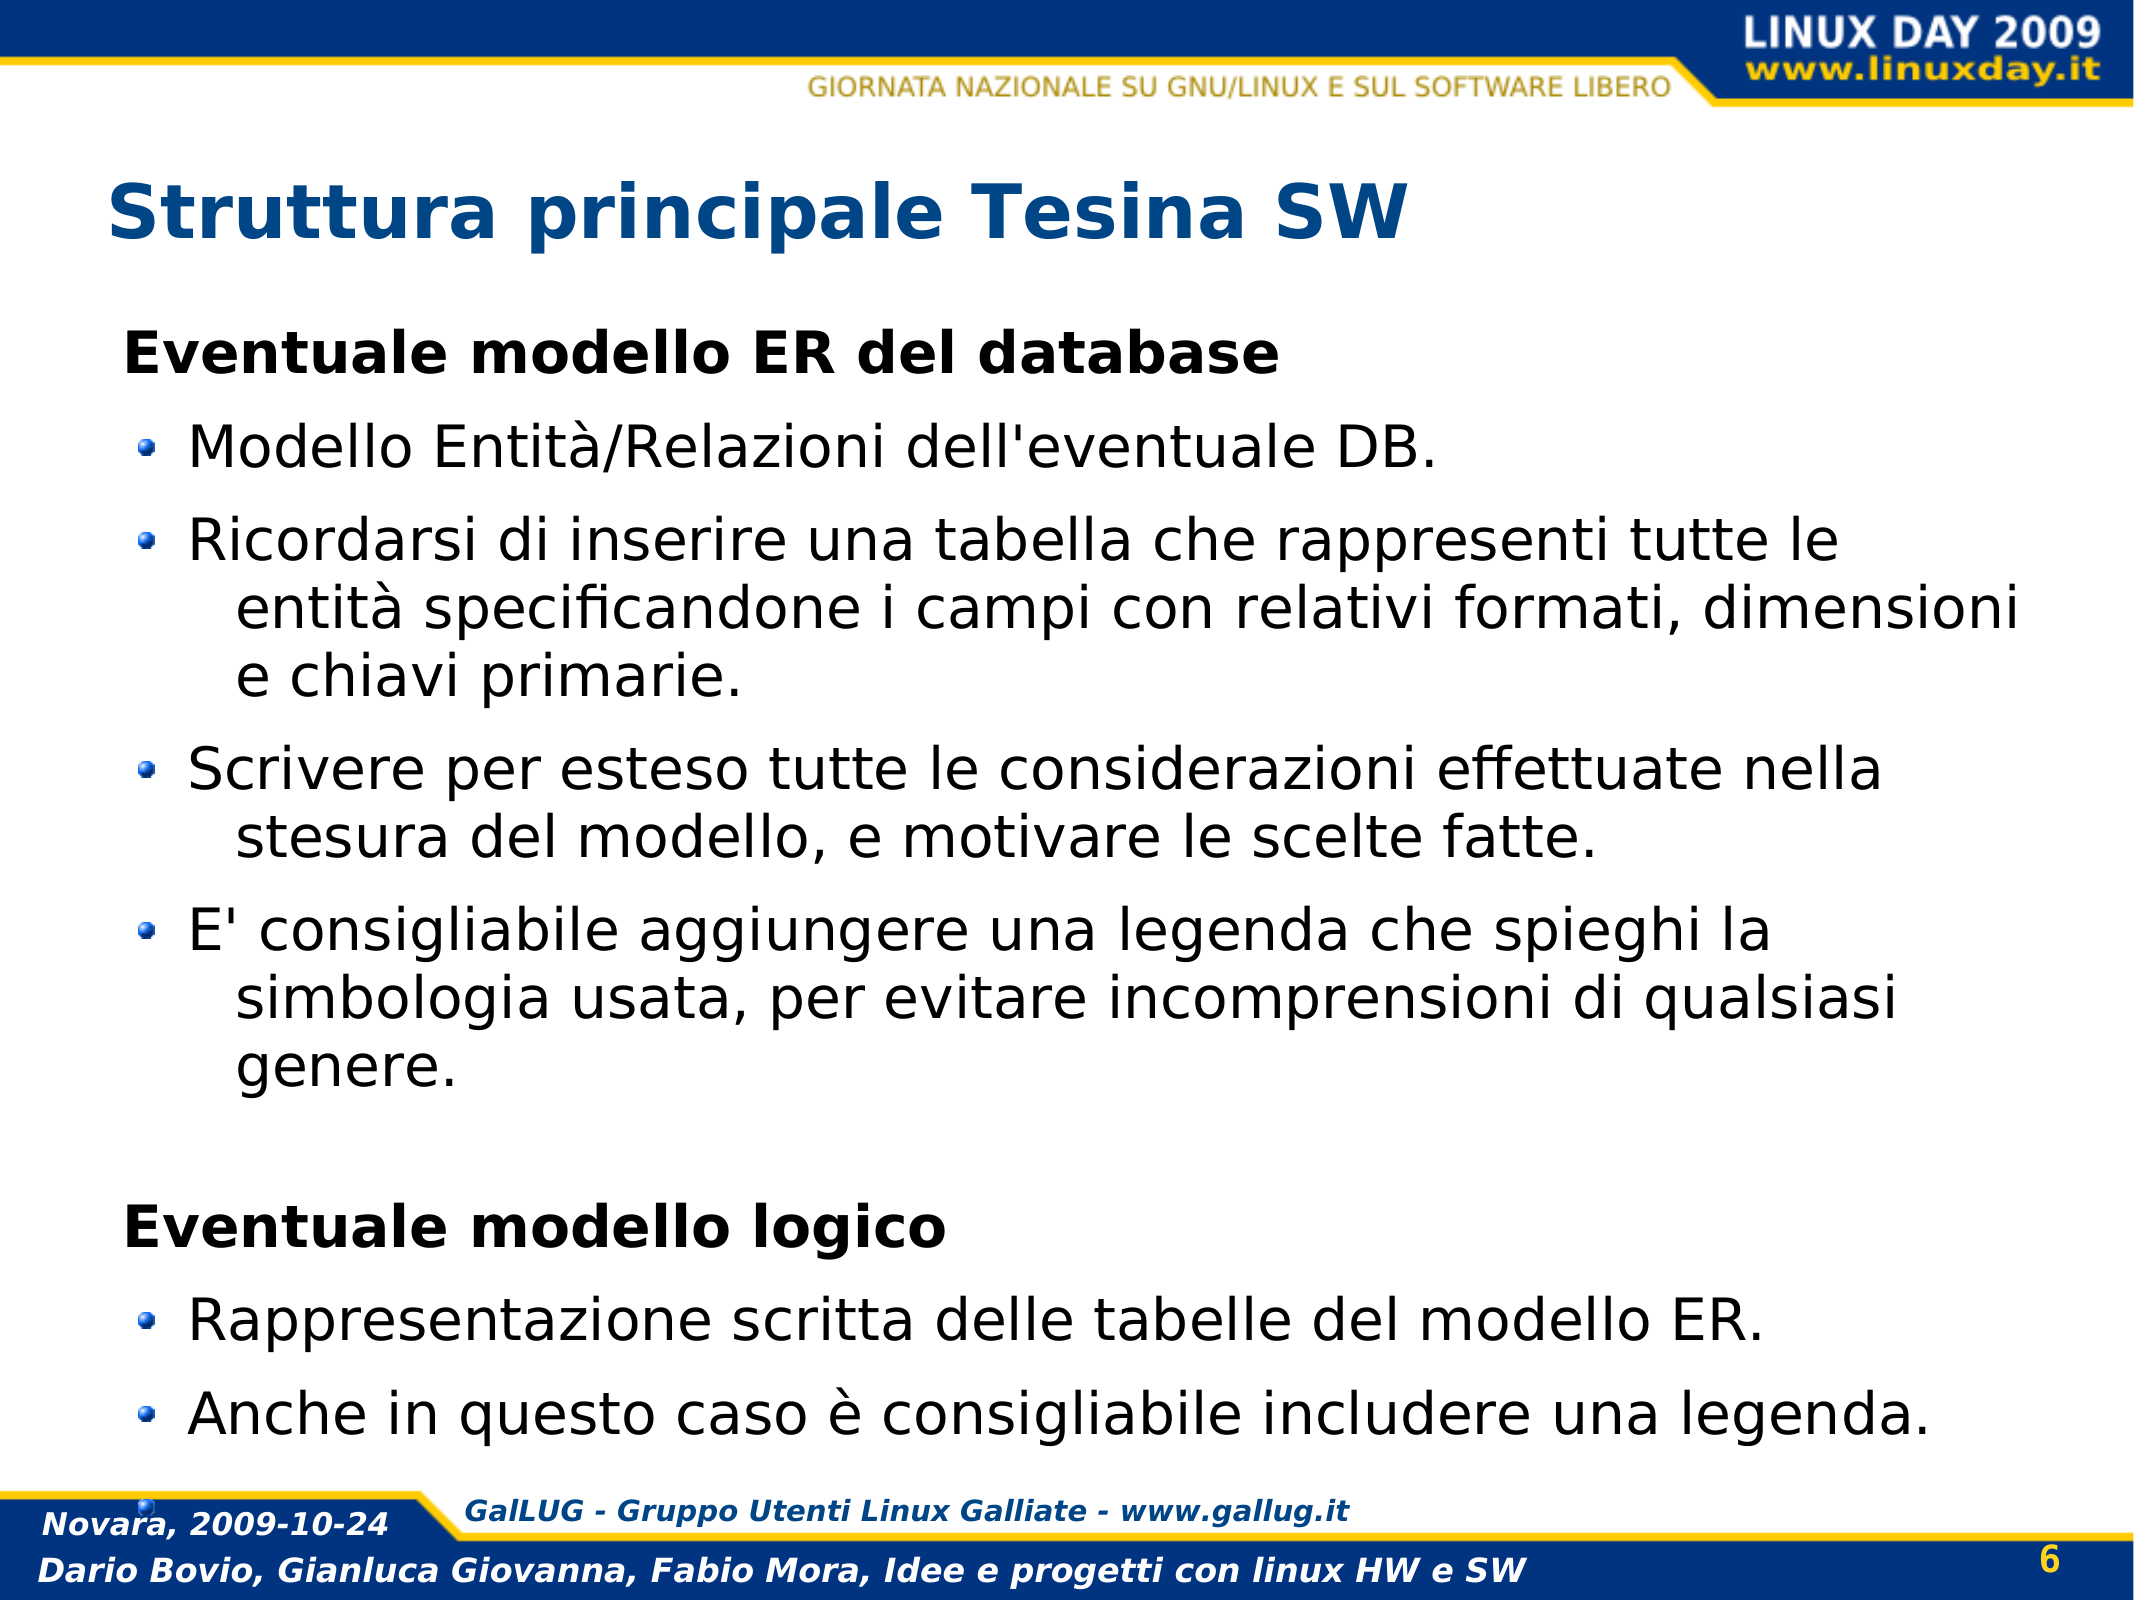

# Struttura principale Tesina SW
Eventuale modello ER del database
Modello Entità/Relazioni dell'eventuale DB.
Ricordarsi di inserire una tabella che rappresenti tutte le entità specificandone i campi con relativi formati, dimensioni e chiavi primarie.
Scrivere per esteso tutte le considerazioni effettuate nella stesura del modello, e motivare le scelte fatte.
E' consigliabile aggiungere una legenda che spieghi la simbologia usata, per evitare incomprensioni di qualsiasi genere.
Eventuale modello logico
Rappresentazione scritta delle tabelle del modello ER.
Anche in questo caso è consigliabile includere una legenda.